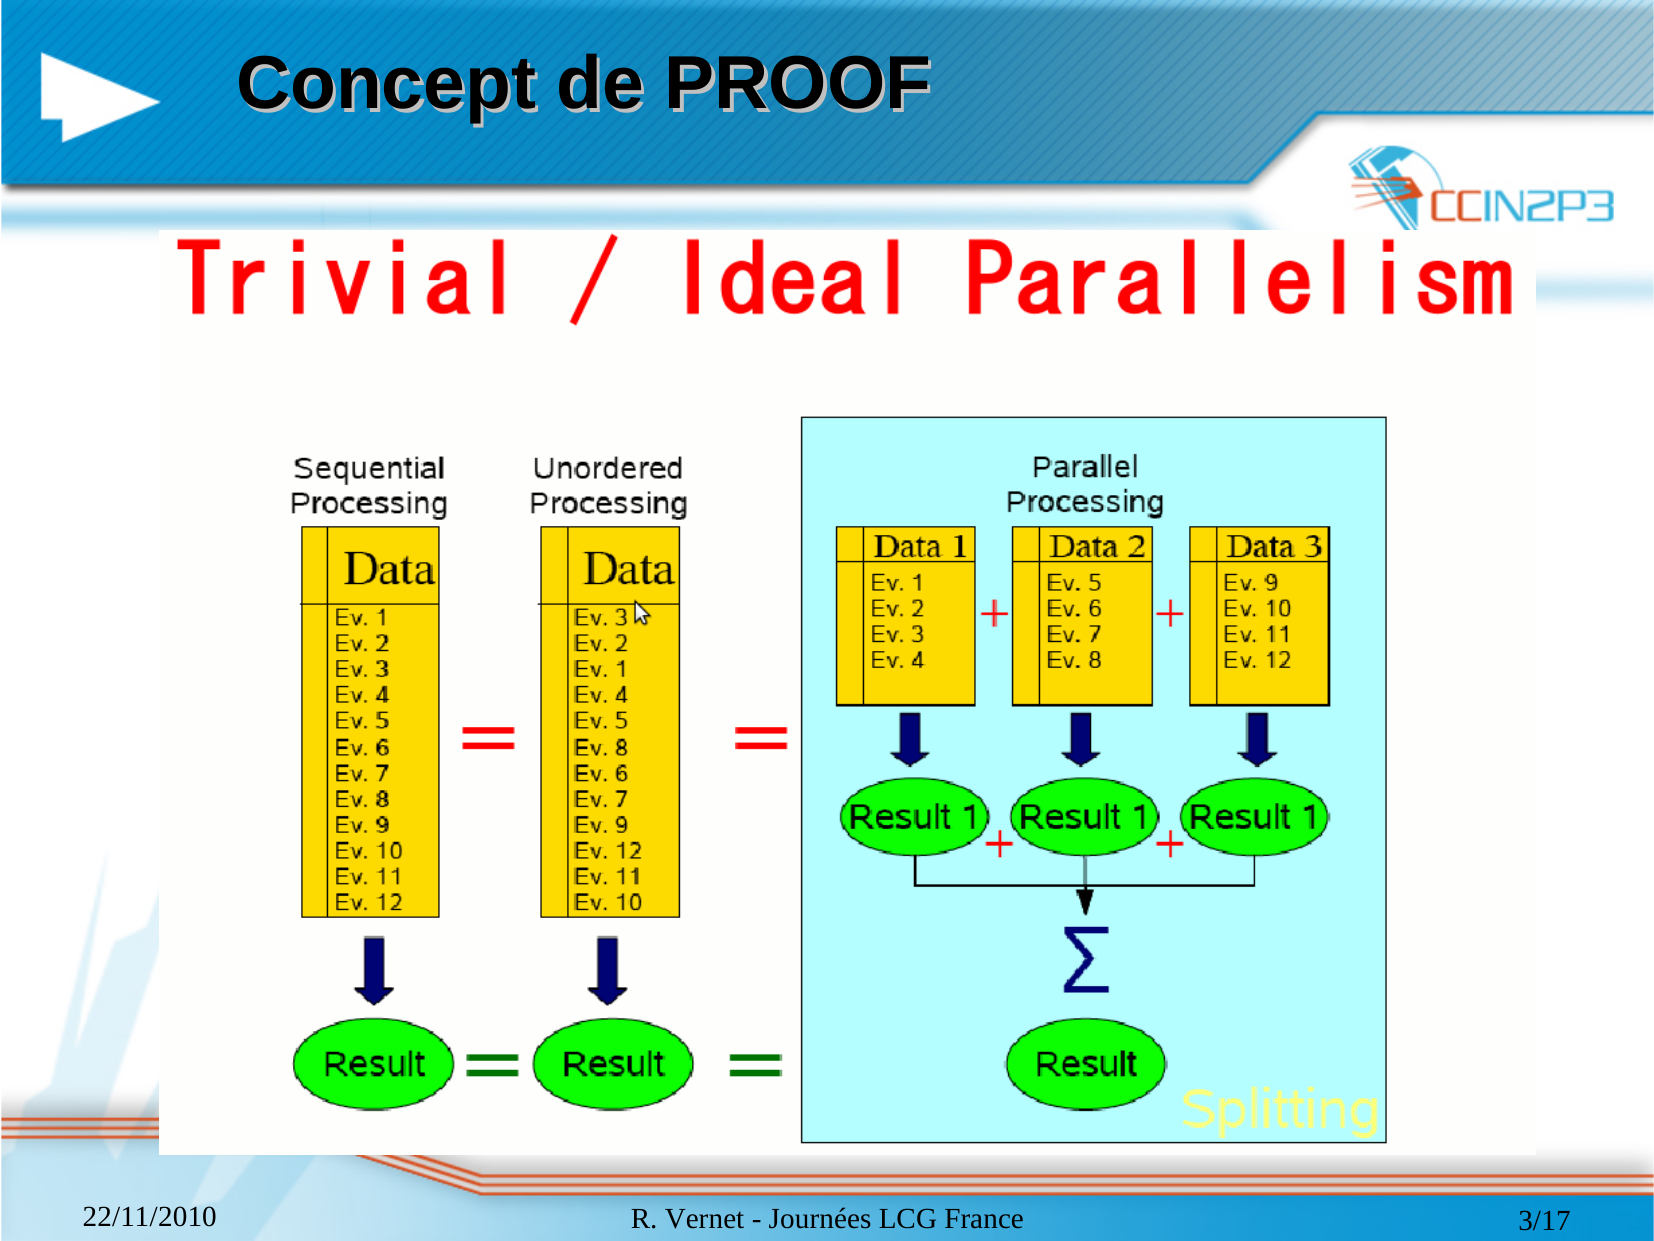

# Concept de PROOF
22/11/2010
R. Vernet - Journées LCG France
3